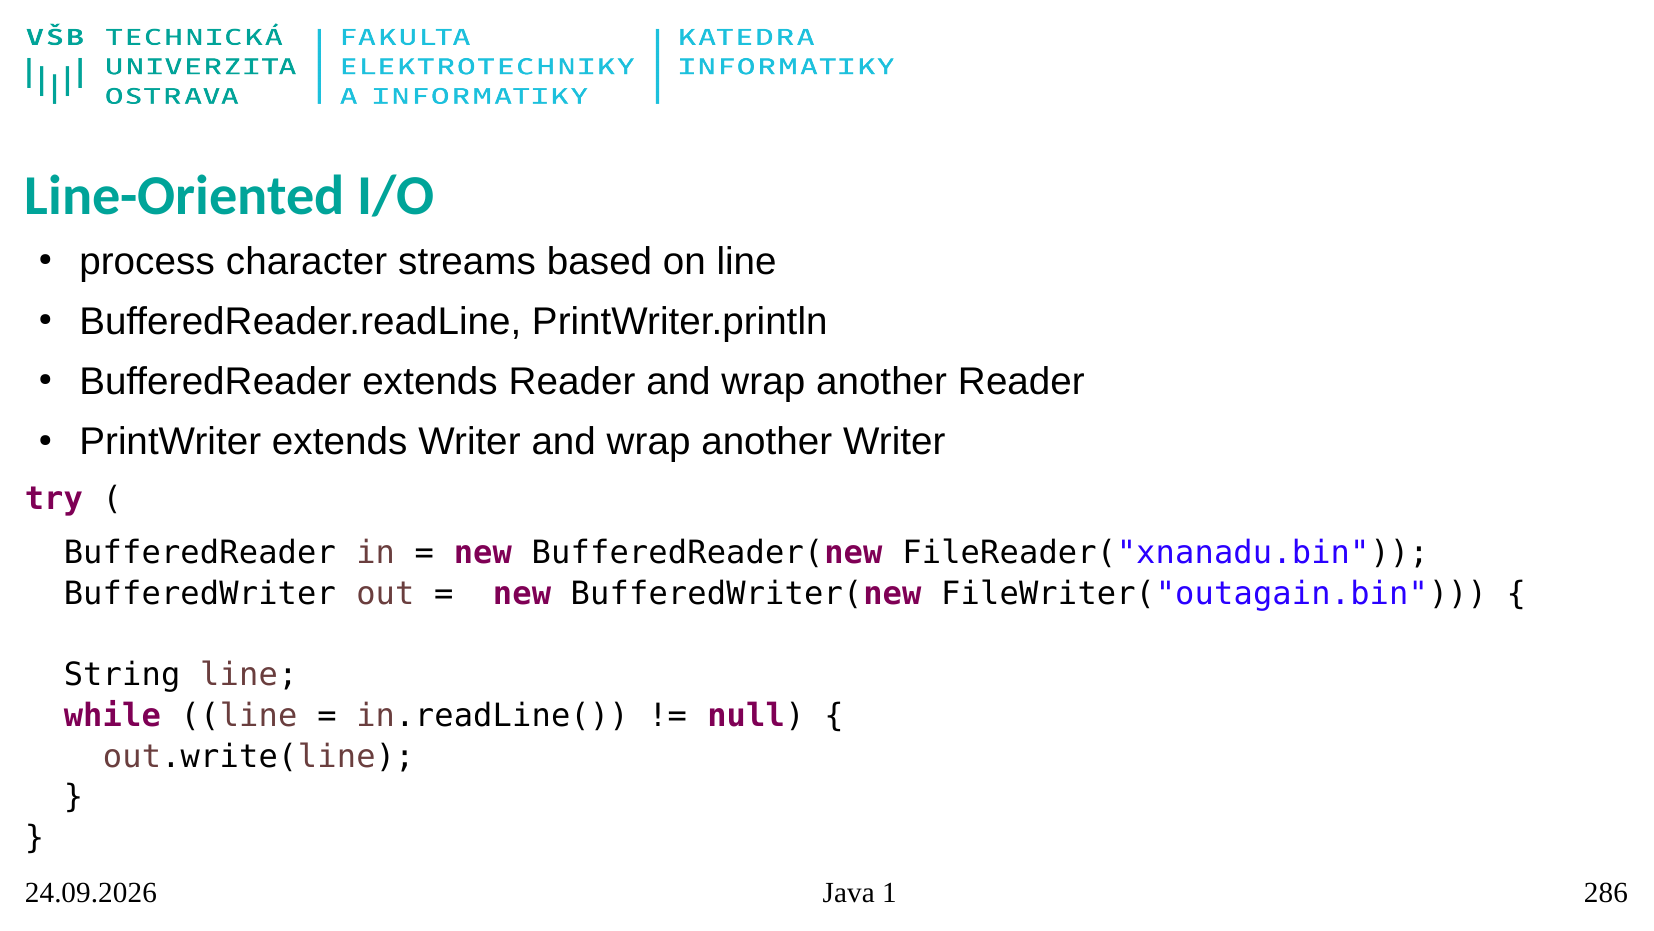

# Line-Oriented I/O
process character streams based on line
BufferedReader.readLine, PrintWriter.println
BufferedReader extends Reader and wrap another Reader
PrintWriter extends Writer and wrap another Writer
try (
 BufferedReader in = new BufferedReader(new FileReader("xnanadu.bin"));
 BufferedWriter out = new BufferedWriter(new FileWriter("outagain.bin"))) {
 String line;
 while ((line = in.readLine()) != null) {
 out.write(line);
 }
}
Java 1
286